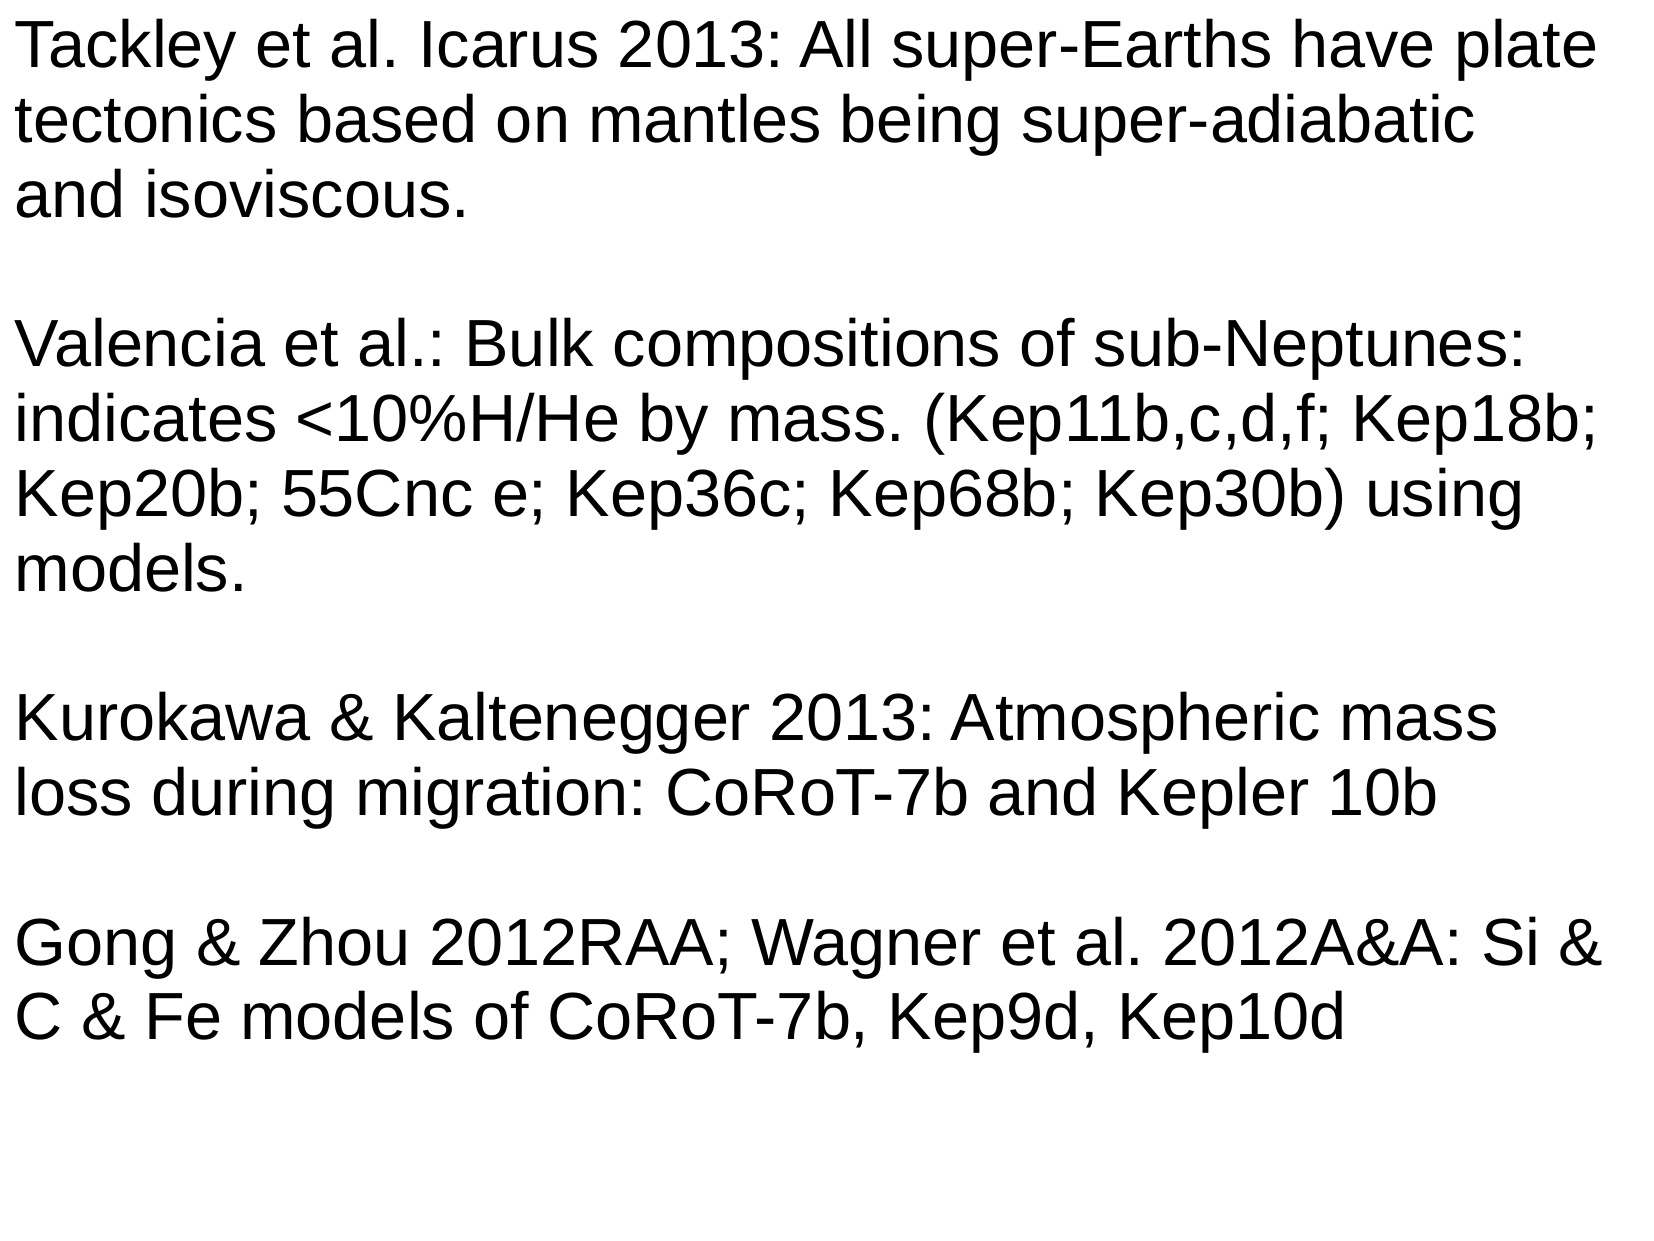

Tackley et al. Icarus 2013: All super-Earths have plate tectonics based on mantles being super-adiabatic and isoviscous.
Valencia et al.: Bulk compositions of sub-Neptunes: indicates <10%H/He by mass. (Kep11b,c,d,f; Kep18b; Kep20b; 55Cnc e; Kep36c; Kep68b; Kep30b) using models.
Kurokawa & Kaltenegger 2013: Atmospheric mass loss during migration: CoRoT-7b and Kepler 10b
Gong & Zhou 2012RAA; Wagner et al. 2012A&A: Si & C & Fe models of CoRoT-7b, Kep9d, Kep10d